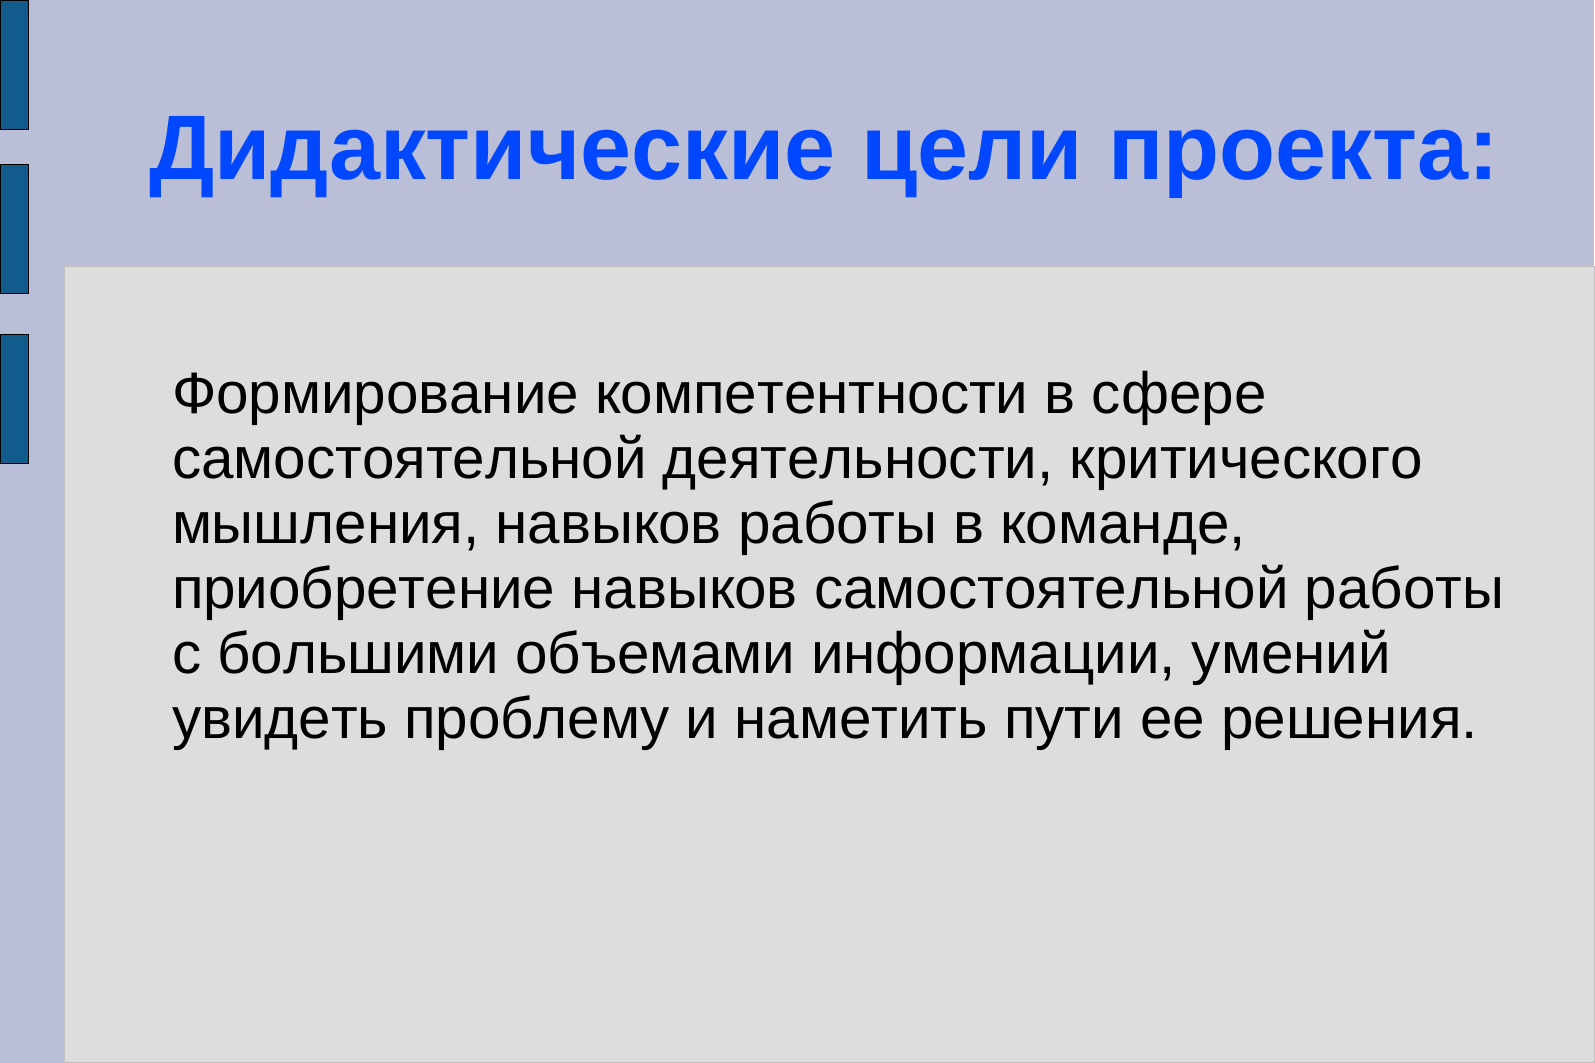

# Дидактические цели проекта:
Формирование компетентности в сфере самостоятельной деятельности, критического мышления, навыков работы в команде, приобретение навыков самостоятельной работы с большими объемами информации, умений увидеть проблему и наметить пути ее решения.